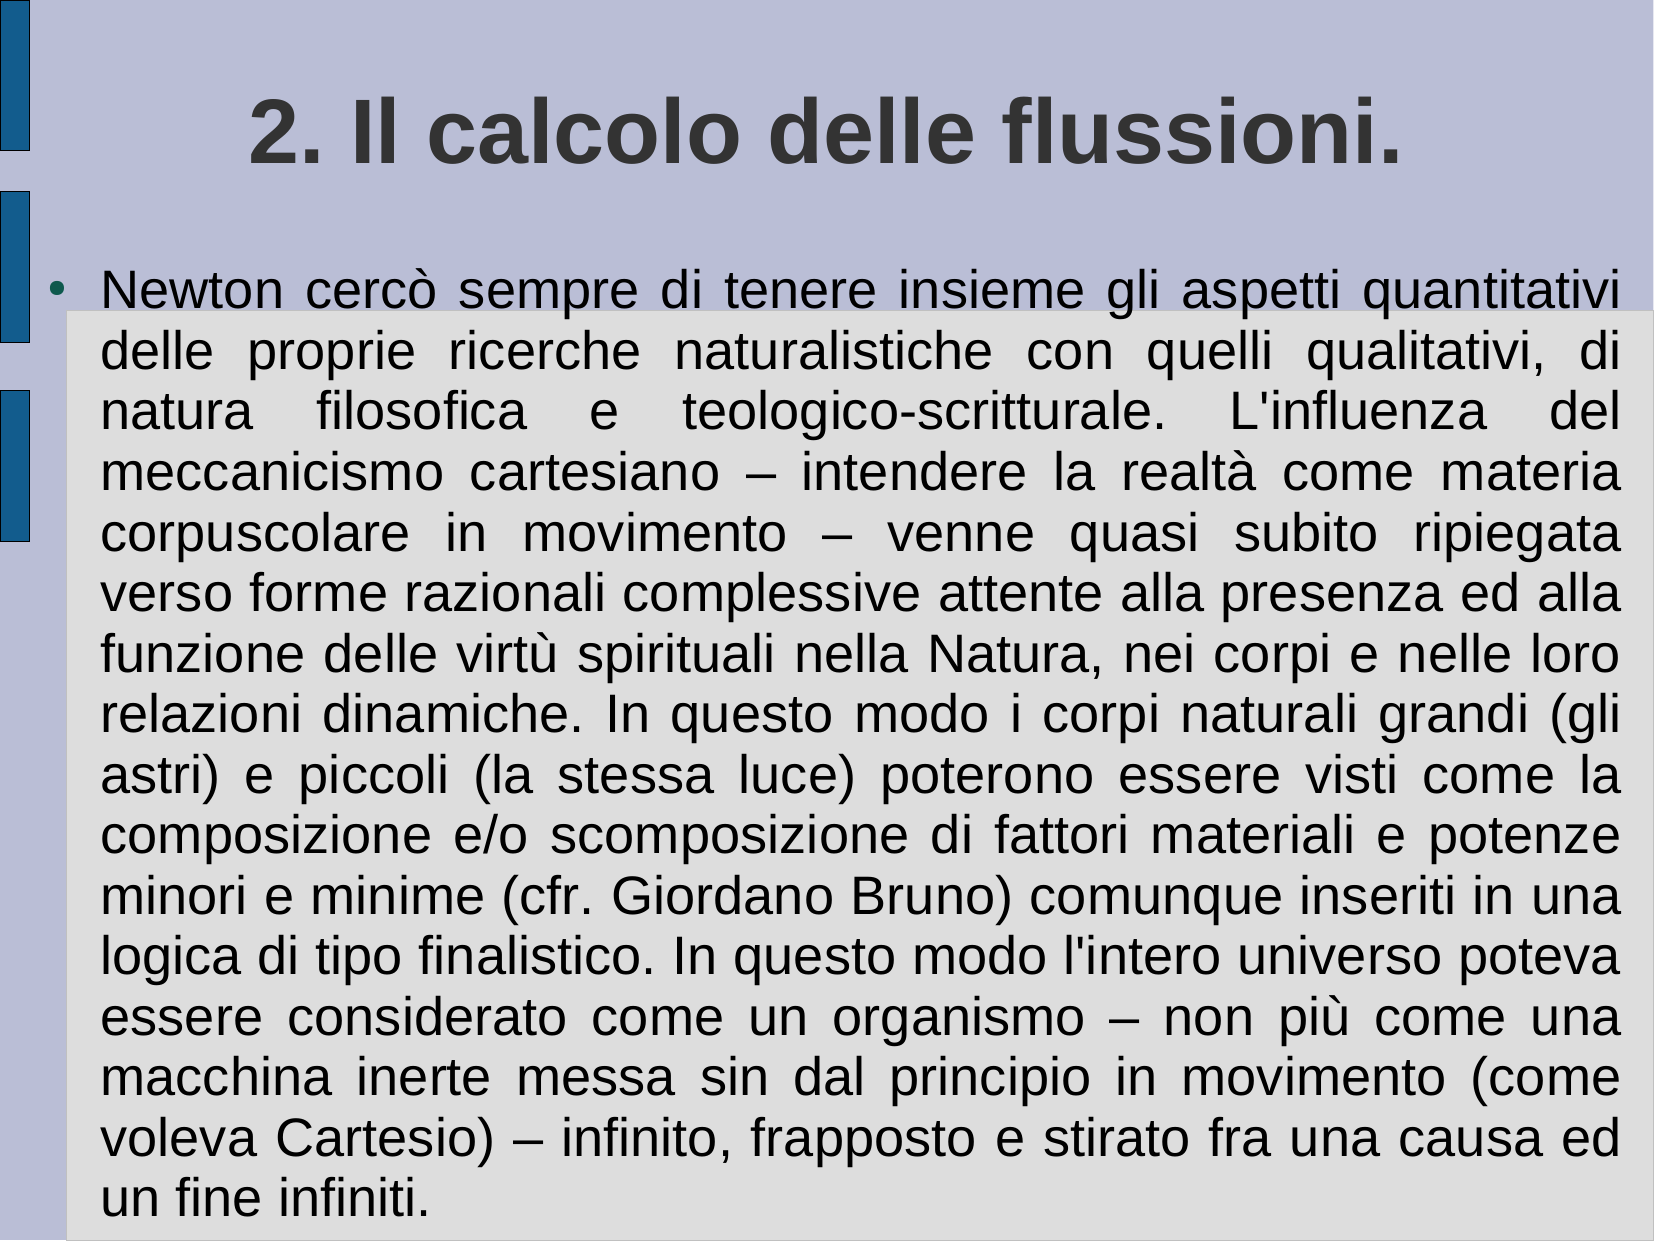

# 2. Il calcolo delle flussioni.
Newton cercò sempre di tenere insieme gli aspetti quantitativi delle proprie ricerche naturalistiche con quelli qualitativi, di natura filosofica e teologico-scritturale. L'influenza del meccanicismo cartesiano – intendere la realtà come materia corpuscolare in movimento – venne quasi subito ripiegata verso forme razionali complessive attente alla presenza ed alla funzione delle virtù spirituali nella Natura, nei corpi e nelle loro relazioni dinamiche. In questo modo i corpi naturali grandi (gli astri) e piccoli (la stessa luce) poterono essere visti come la composizione e/o scomposizione di fattori materiali e potenze minori e minime (cfr. Giordano Bruno) comunque inseriti in una logica di tipo finalistico. In questo modo l'intero universo poteva essere considerato come un organismo – non più come una macchina inerte messa sin dal principio in movimento (come voleva Cartesio) – infinito, frapposto e stirato fra una causa ed un fine infiniti.